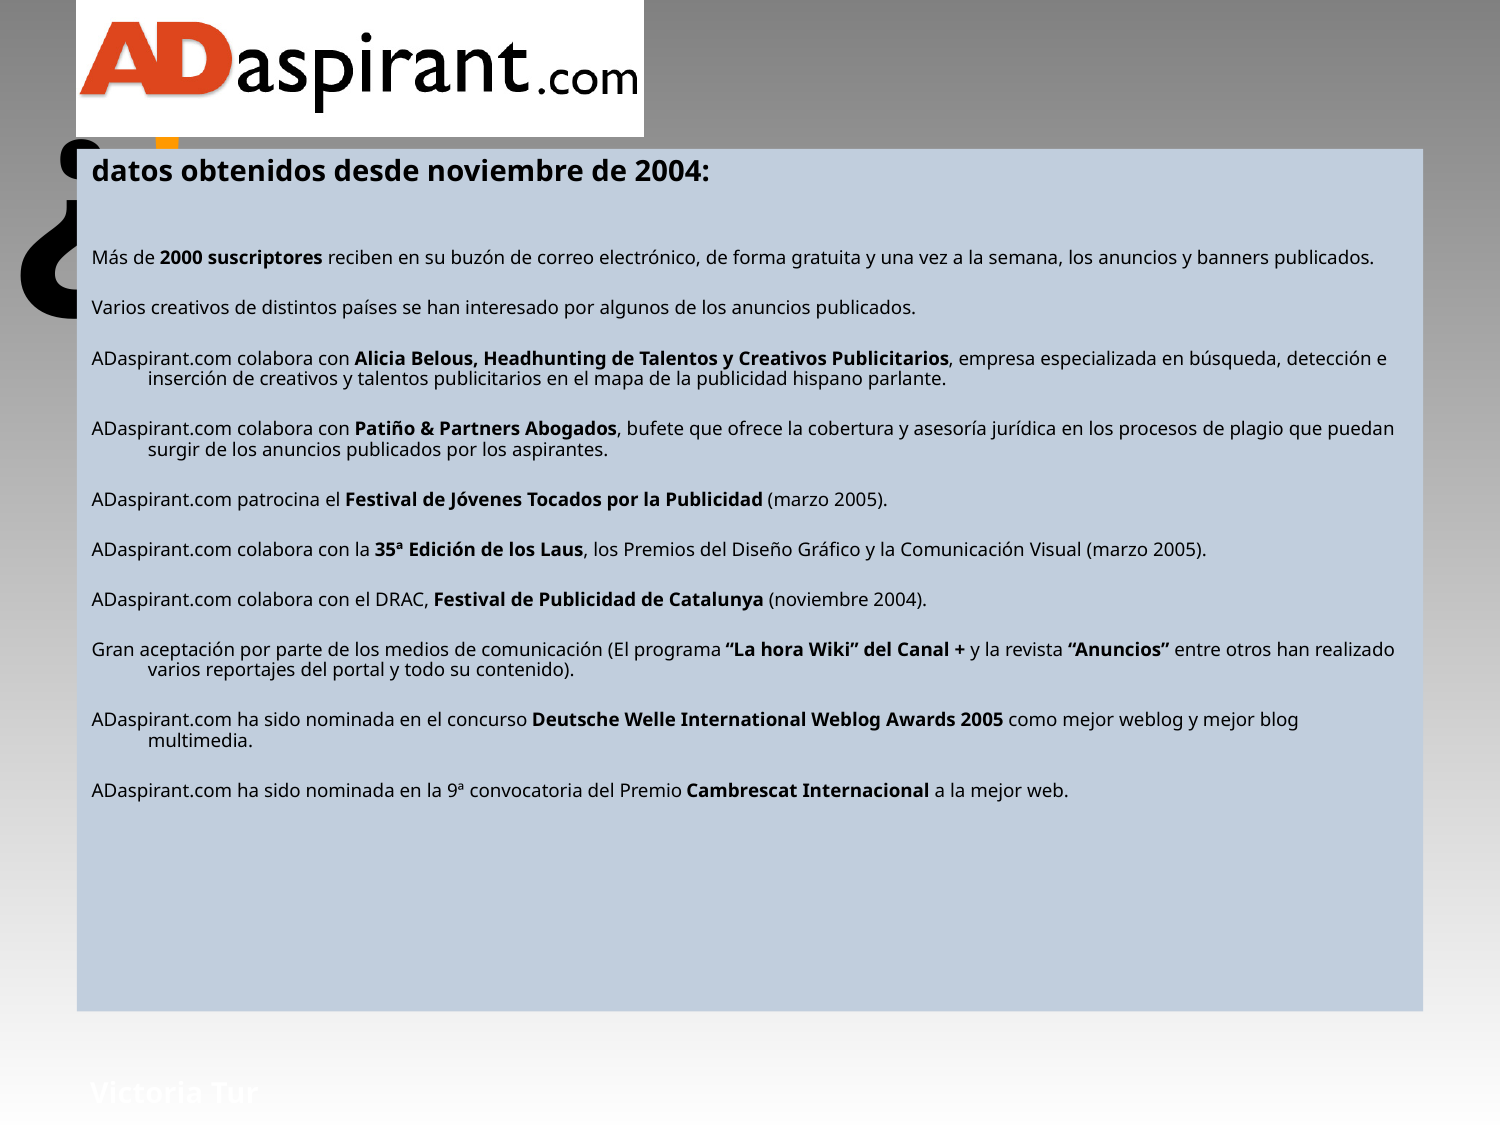

# datos obtenidos desde noviembre de 2004:
Más de 2000 suscriptores reciben en su buzón de correo electrónico, de forma gratuita y una vez a la semana, los anuncios y banners publicados.
Varios creativos de distintos países se han interesado por algunos de los anuncios publicados.
ADaspirant.com colabora con Alicia Belous, Headhunting de Talentos y Creativos Publicitarios, empresa especializada en búsqueda, detección e inserción de creativos y talentos publicitarios en el mapa de la publicidad hispano parlante.
ADaspirant.com colabora con Patiño & Partners Abogados, bufete que ofrece la cobertura y asesoría jurídica en los procesos de plagio que puedan surgir de los anuncios publicados por los aspirantes.
ADaspirant.com patrocina el Festival de Jóvenes Tocados por la Publicidad (marzo 2005).
ADaspirant.com colabora con la 35ª Edición de los Laus, los Premios del Diseño Gráfico y la Comunicación Visual (marzo 2005).
ADaspirant.com colabora con el DRAC, Festival de Publicidad de Catalunya (noviembre 2004).
Gran aceptación por parte de los medios de comunicación (El programa “La hora Wiki” del Canal + y la revista “Anuncios” entre otros han realizado varios reportajes del portal y todo su contenido).
ADaspirant.com ha sido nominada en el concurso Deutsche Welle International Weblog Awards 2005 como mejor weblog y mejor blog multimedia.
ADaspirant.com ha sido nominada en la 9ª convocatoria del Premio Cambrescat Internacional a la mejor web.